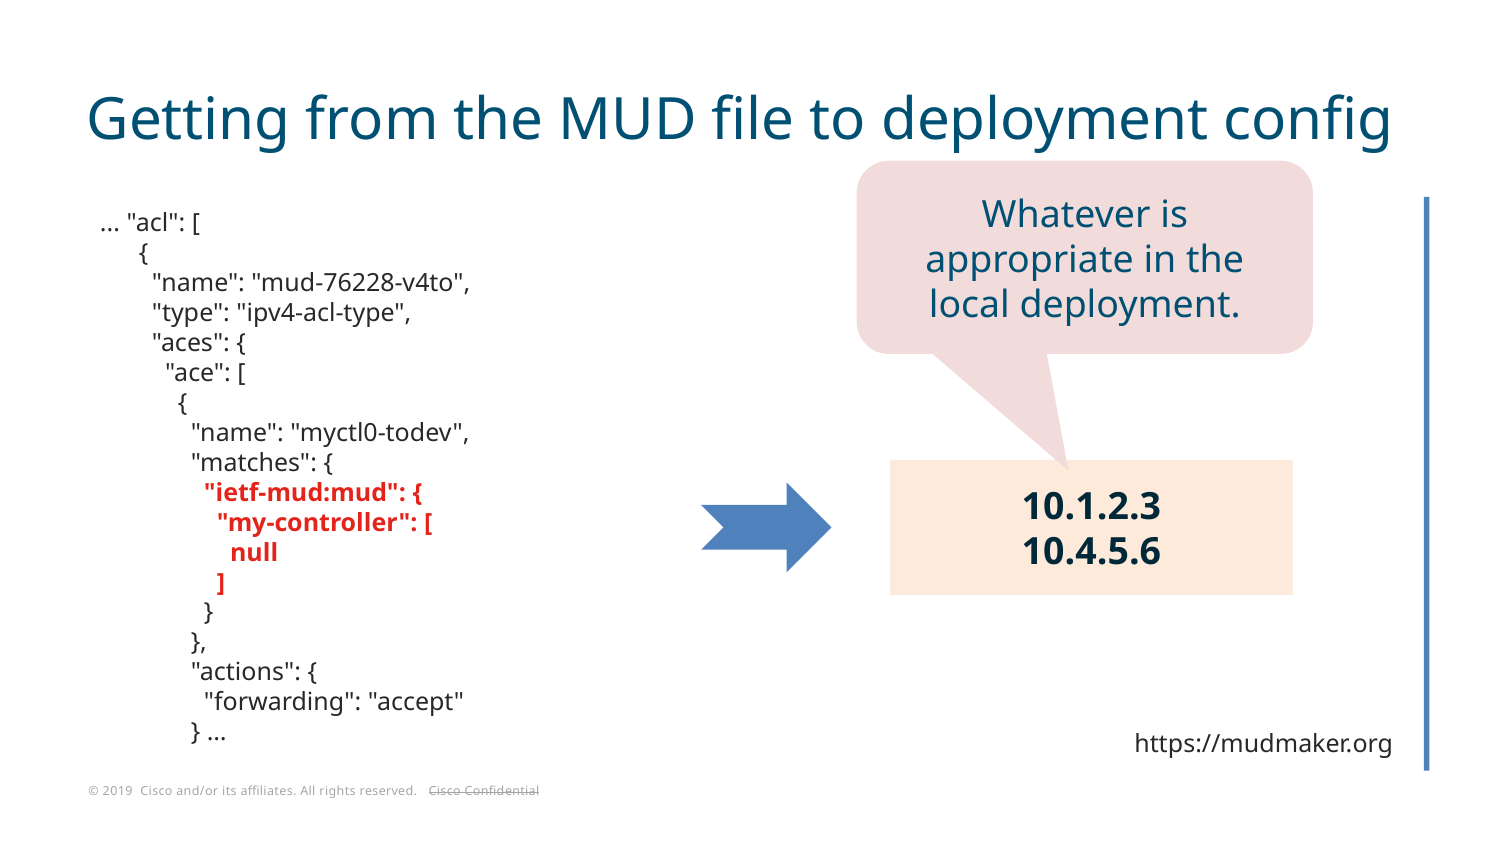

Getting from the MUD file to deployment config
Whatever is appropriate in the local deployment.
... "acl": [
 {
 "name": "mud-76228-v4to",
 "type": "ipv4-acl-type",
 "aces": {
 "ace": [
 {
 "name": "myctl0-todev",
 "matches": {
 "ietf-mud:mud": {
 "my-controller": [
 null
 ]
 }
 },
 "actions": {
 "forwarding": "accept"
 } …
10.1.2.3
10.4.5.6
https://mudmaker.org